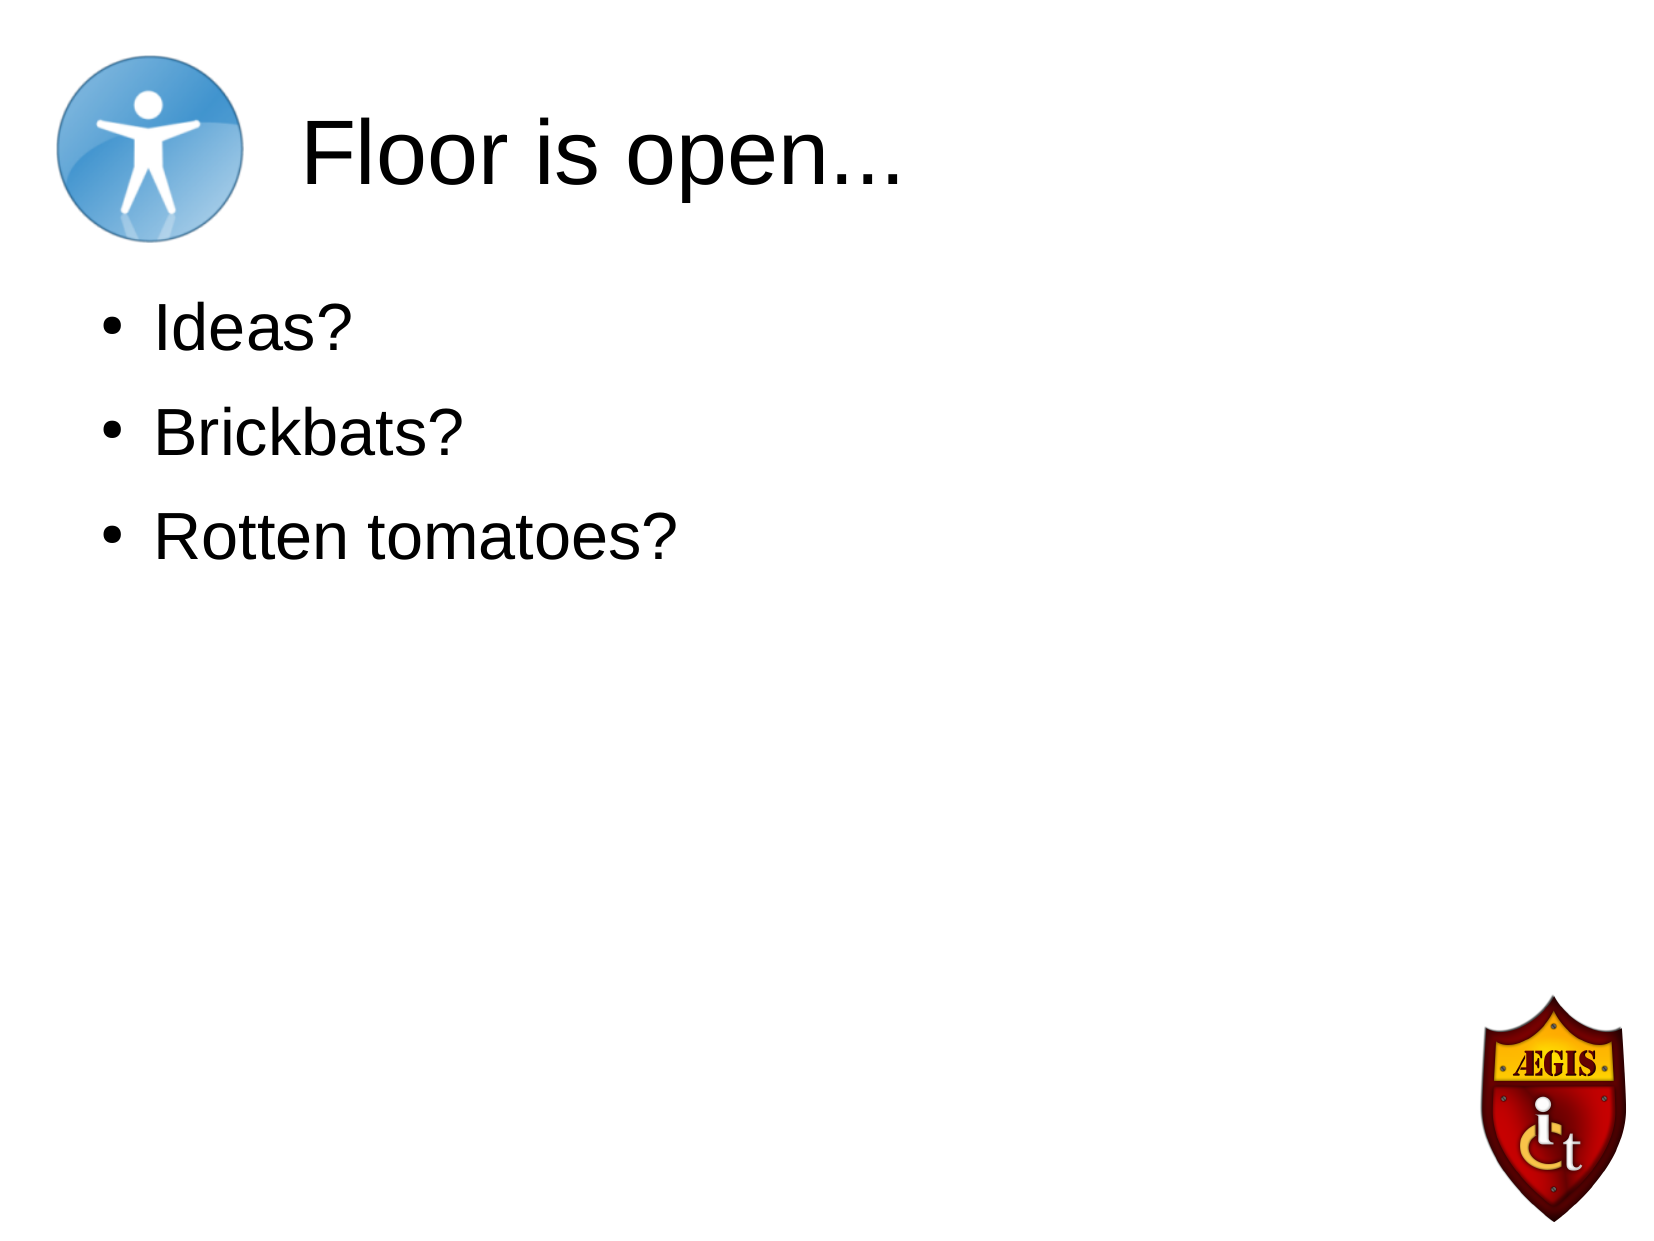

# Floor is open...
Ideas?
Brickbats?
Rotten tomatoes?